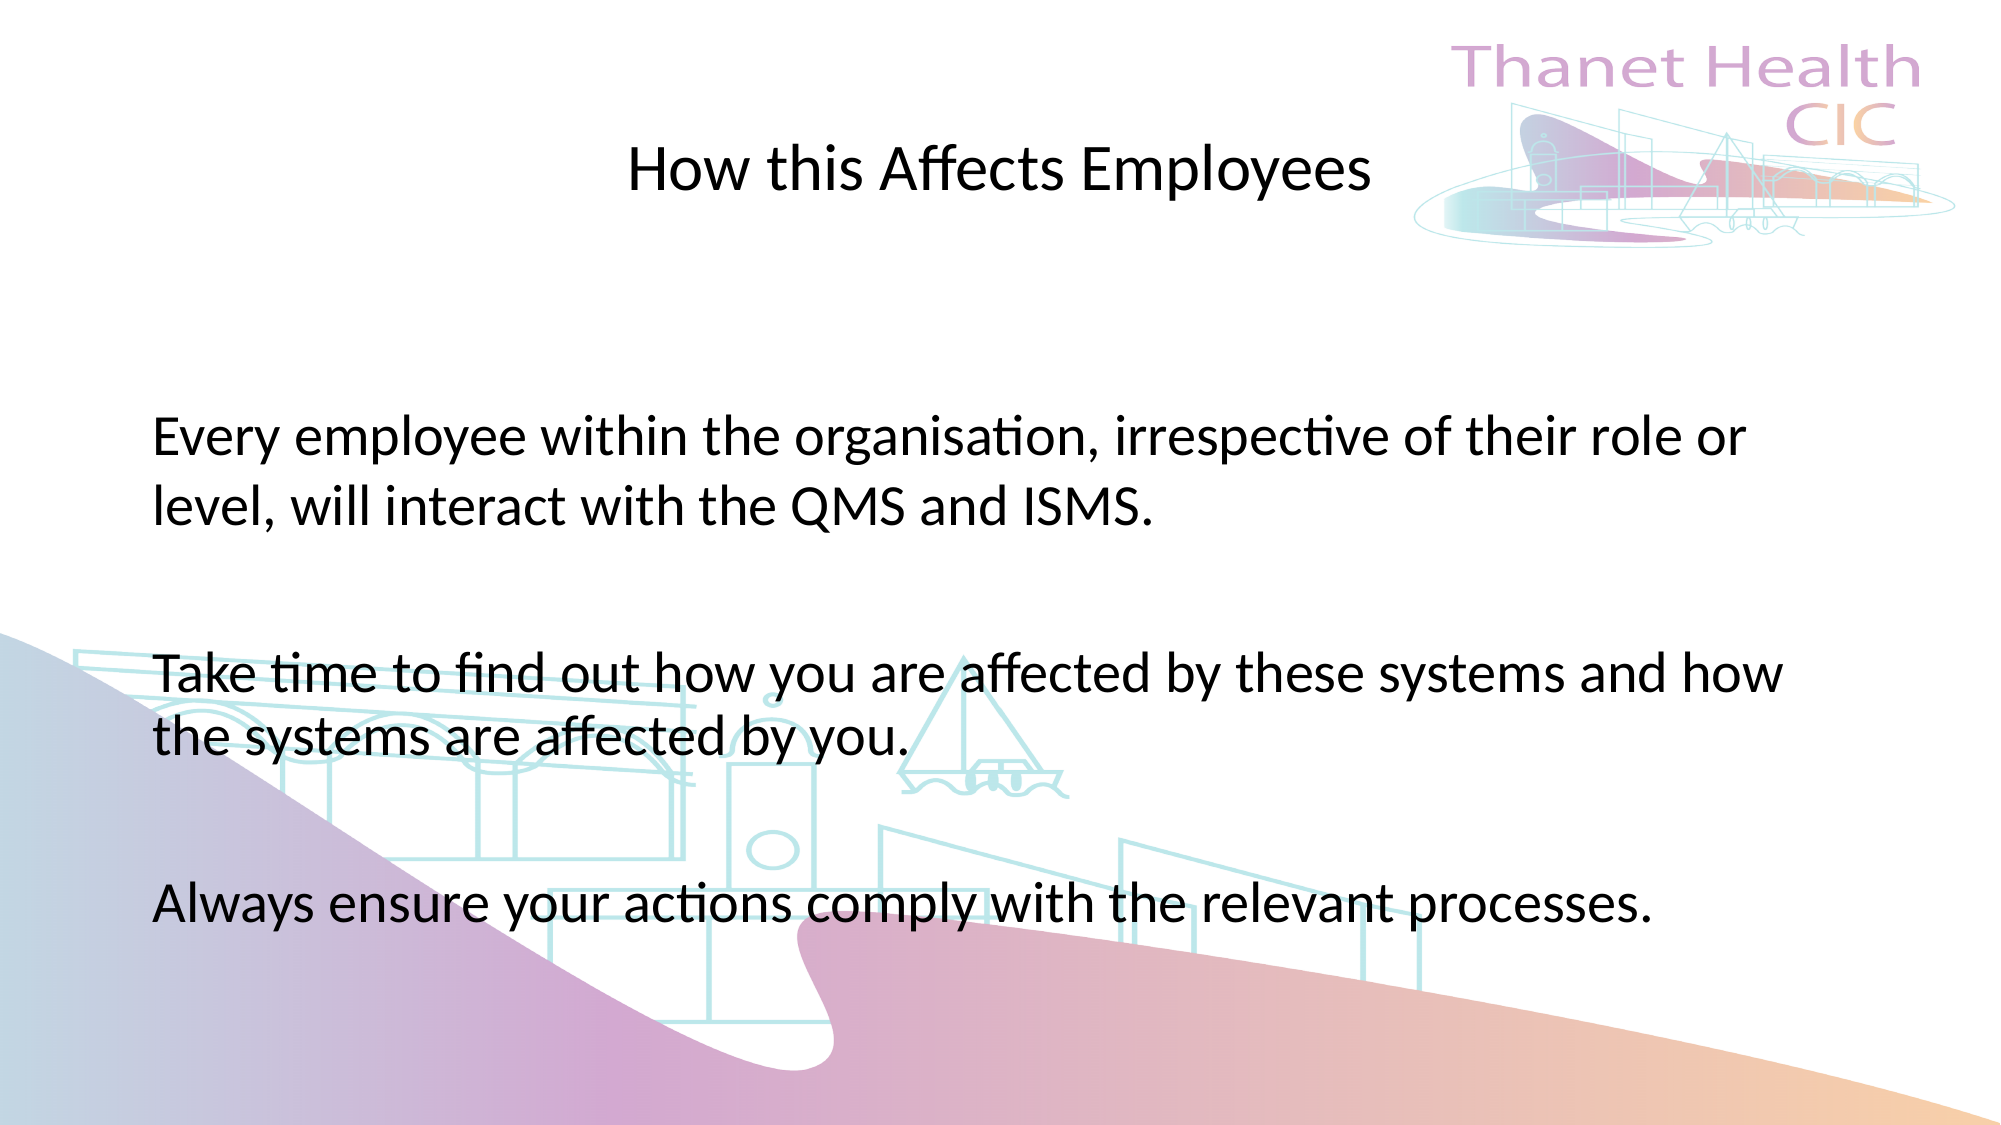

# How this Affects Employees
Every employee within the organisation, irrespective of their role or level, will interact with the QMS and ISMS.
Take time to find out how you are affected by these systems and how the systems are affected by you.
Always ensure your actions comply with the relevant processes.